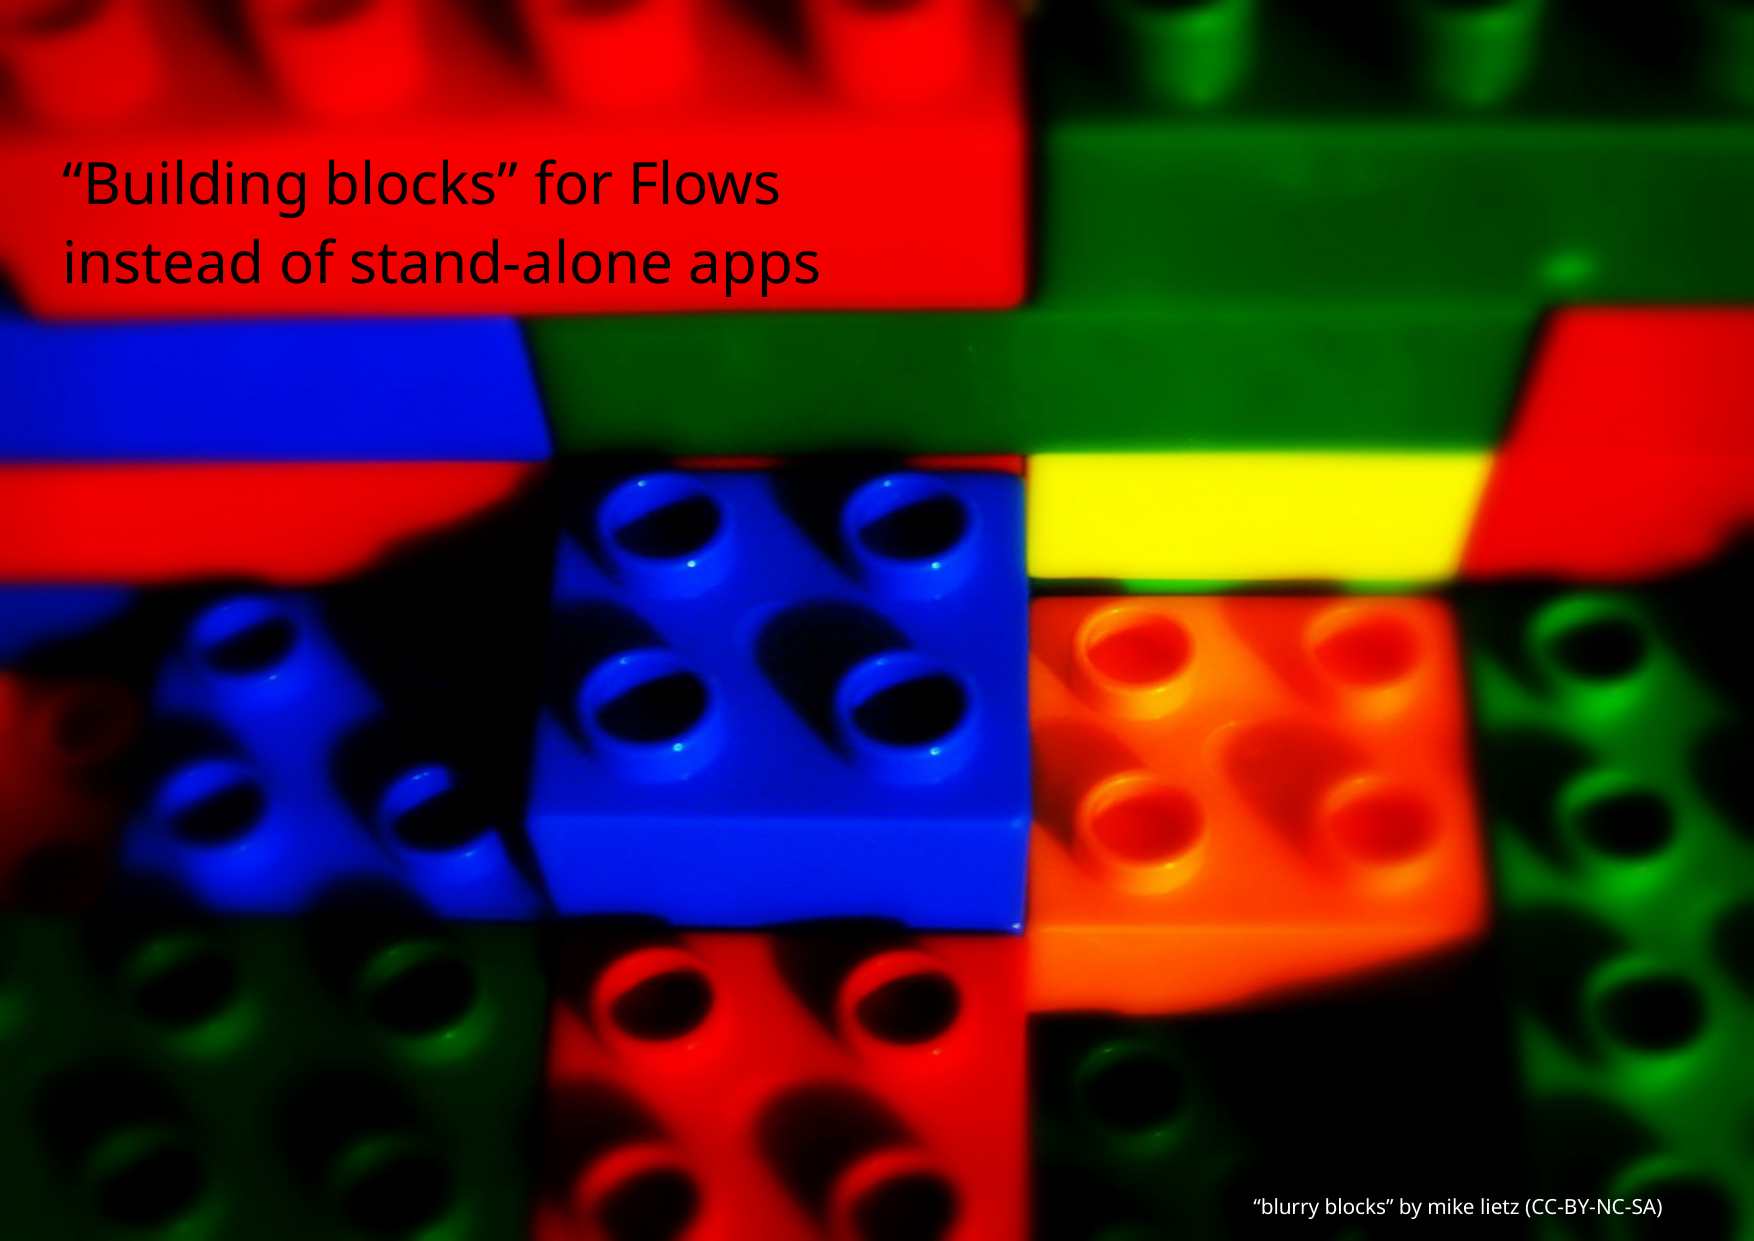

“Building blocks” for Flows instead of stand-alone apps
"Computer: I'd like to write a summary of this meeting"
21
“blurry blocks” by mike lietz (CC-BY-NC-SA)